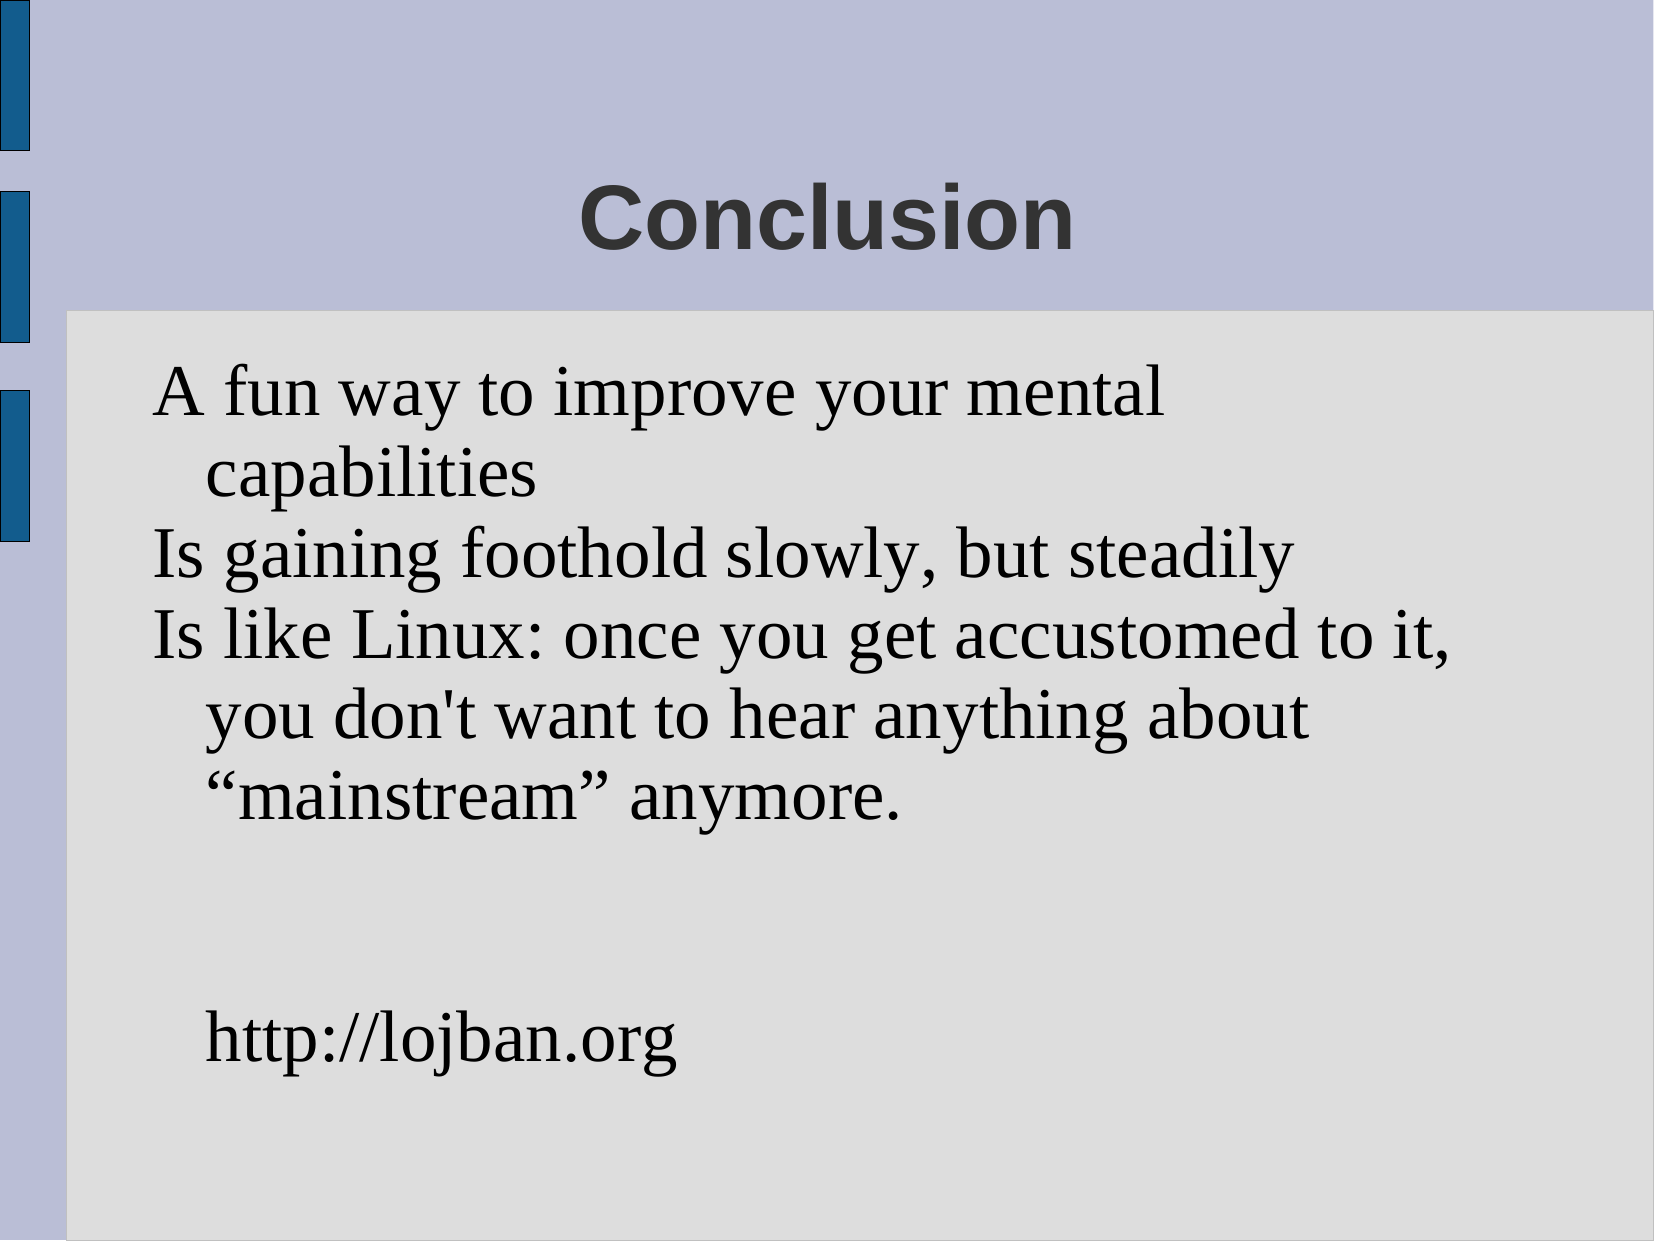

# Conclusion
A fun way to improve your mental capabilities
Is gaining foothold slowly, but steadily
Is like Linux: once you get accustomed to it, you don't want to hear anything about “mainstream” anymore.
http://lojban.org